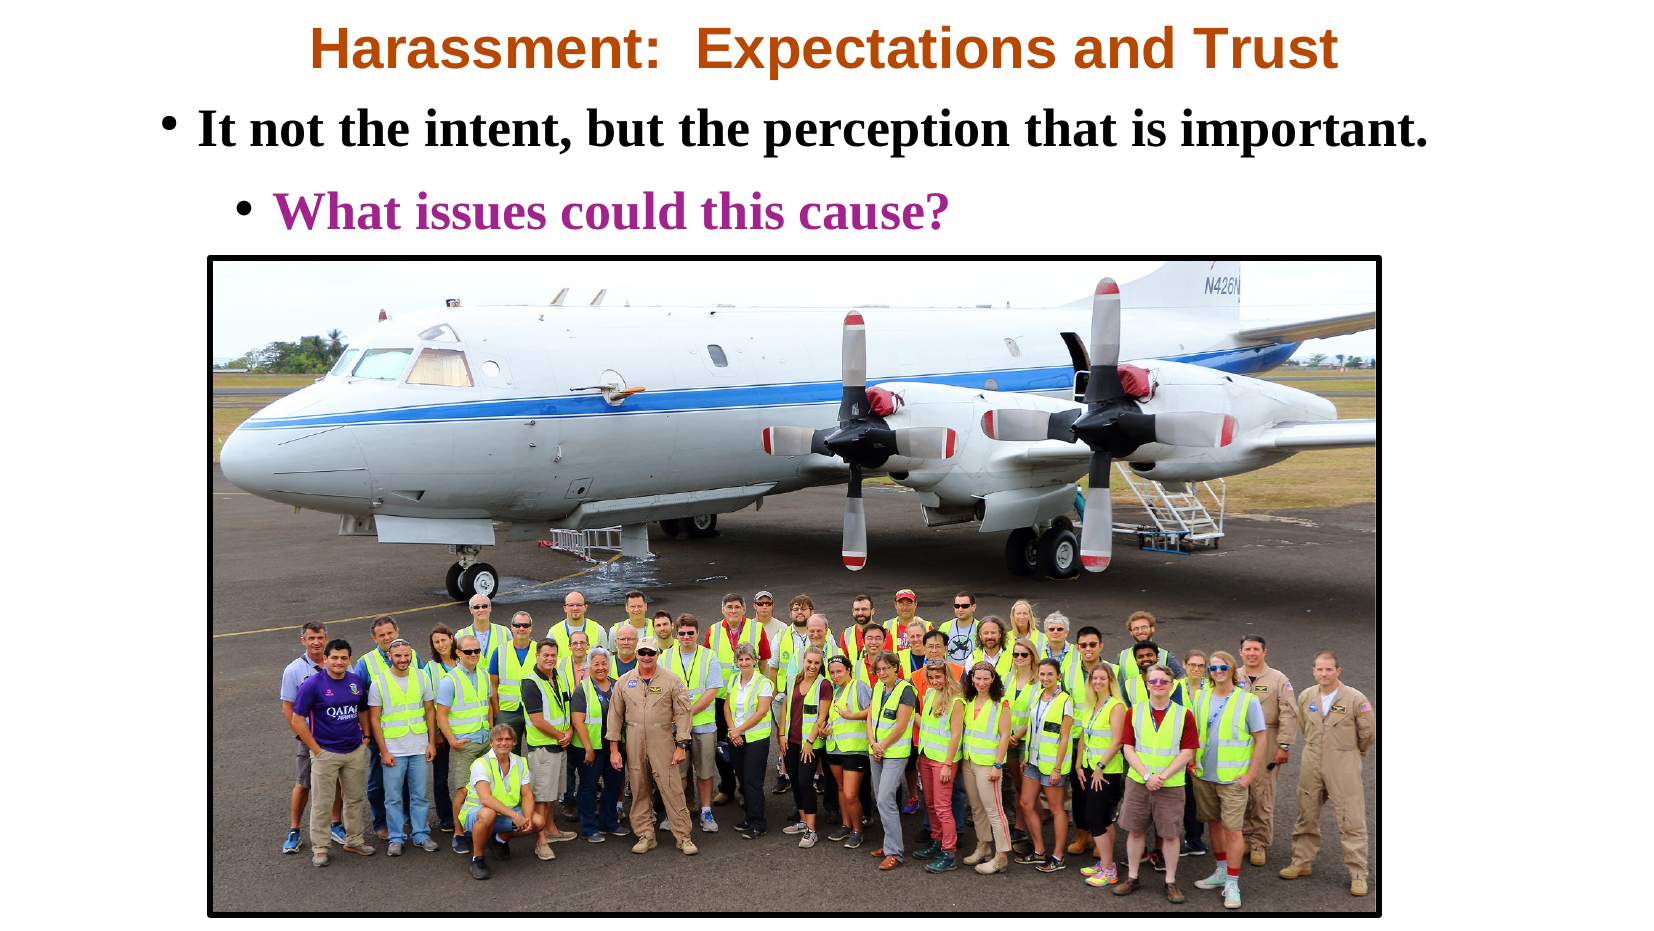

Harassment: Expectations and Trust
It not the intent, but the perception that is important.
What issues could this cause?